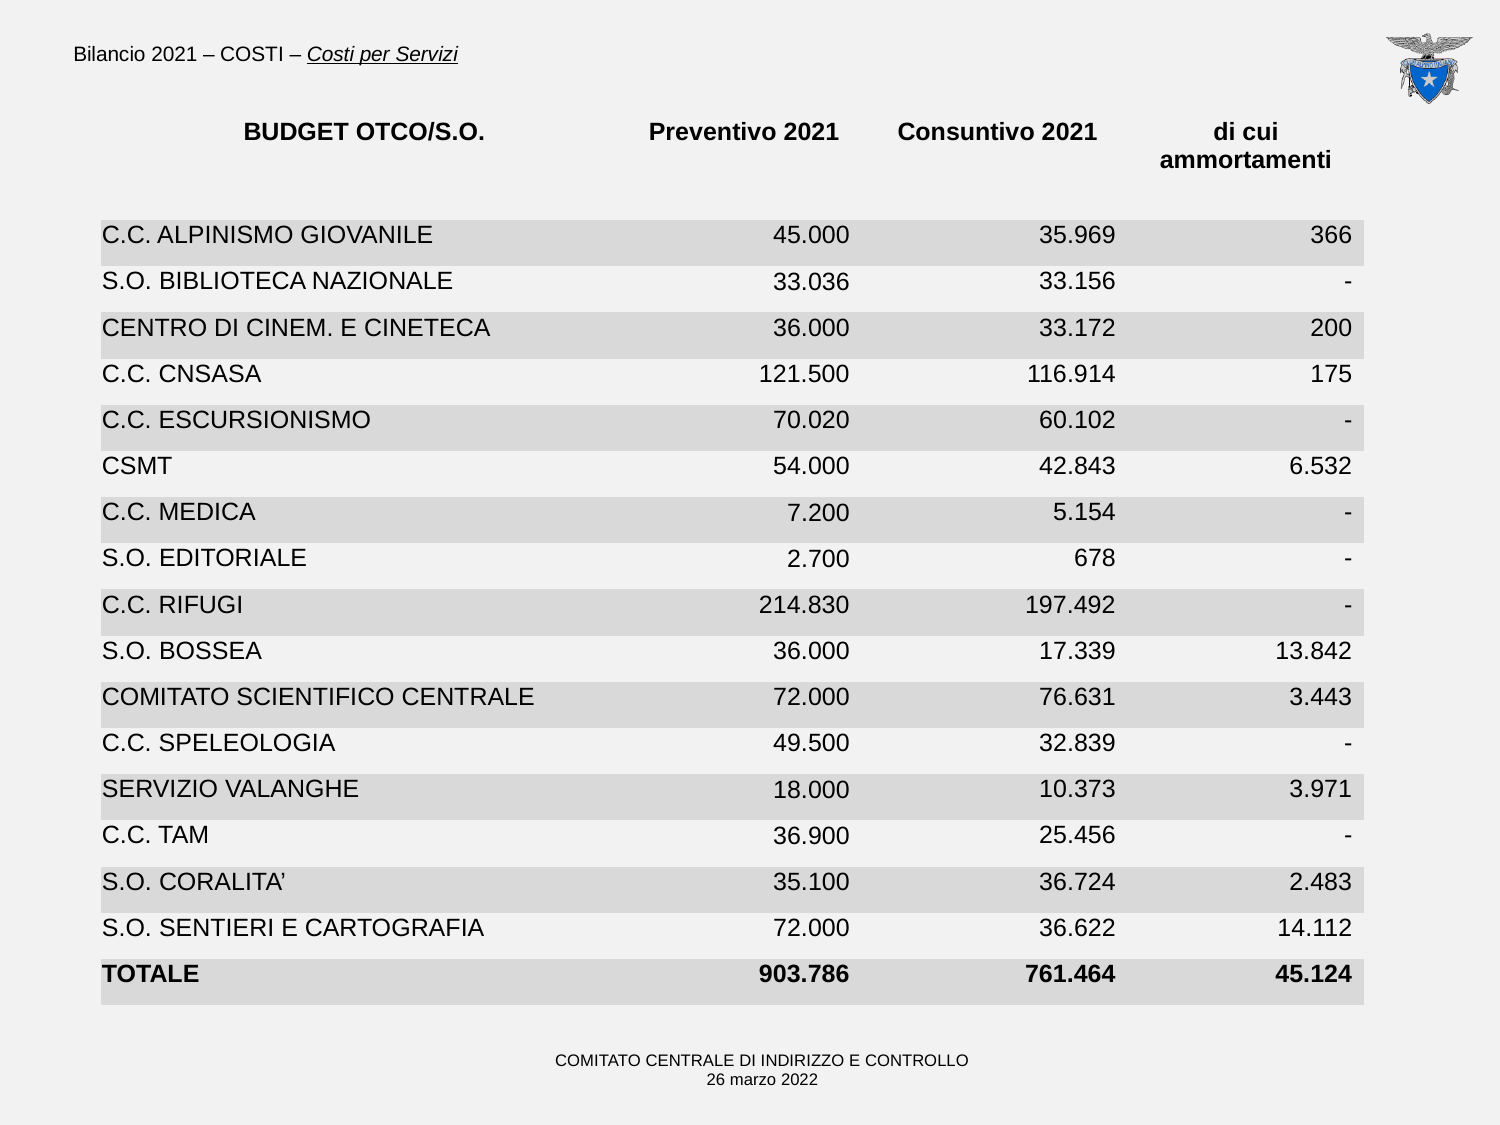

Bilancio 2021 – COSTI – Costi per Servizi
| BUDGET OTCO/S.O. | Preventivo 2021 | Consuntivo 2021 | di cui ammortamenti |
| --- | --- | --- | --- |
| C.C. ALPINISMO GIOVANILE | 45.000 | 35.969 | 366 |
| S.O. BIBLIOTECA NAZIONALE | 33.036 | 33.156 | - |
| CENTRO DI CINEM. E CINETECA | 36.000 | 33.172 | 200 |
| C.C. CNSASA | 121.500 | 116.914 | 175 |
| C.C. ESCURSIONISMO | 70.020 | 60.102 | - |
| CSMT | 54.000 | 42.843 | 6.532 |
| C.C. MEDICA | 7.200 | 5.154 | - |
| S.O. EDITORIALE | 2.700 | 678 | - |
| C.C. RIFUGI | 214.830 | 197.492 | - |
| S.O. BOSSEA | 36.000 | 17.339 | 13.842 |
| COMITATO SCIENTIFICO CENTRALE | 72.000 | 76.631 | 3.443 |
| C.C. SPELEOLOGIA | 49.500 | 32.839 | - |
| SERVIZIO VALANGHE | 18.000 | 10.373 | 3.971 |
| C.C. TAM | 36.900 | 25.456 | - |
| S.O. CORALITA’ | 35.100 | 36.724 | 2.483 |
| S.O. SENTIERI E CARTOGRAFIA | 72.000 | 36.622 | 14.112 |
| TOTALE | 903.786 | 761.464 | 45.124 |
COMITATO CENTRALE DI INDIRIZZO E CONTROLLO
26 marzo 2022